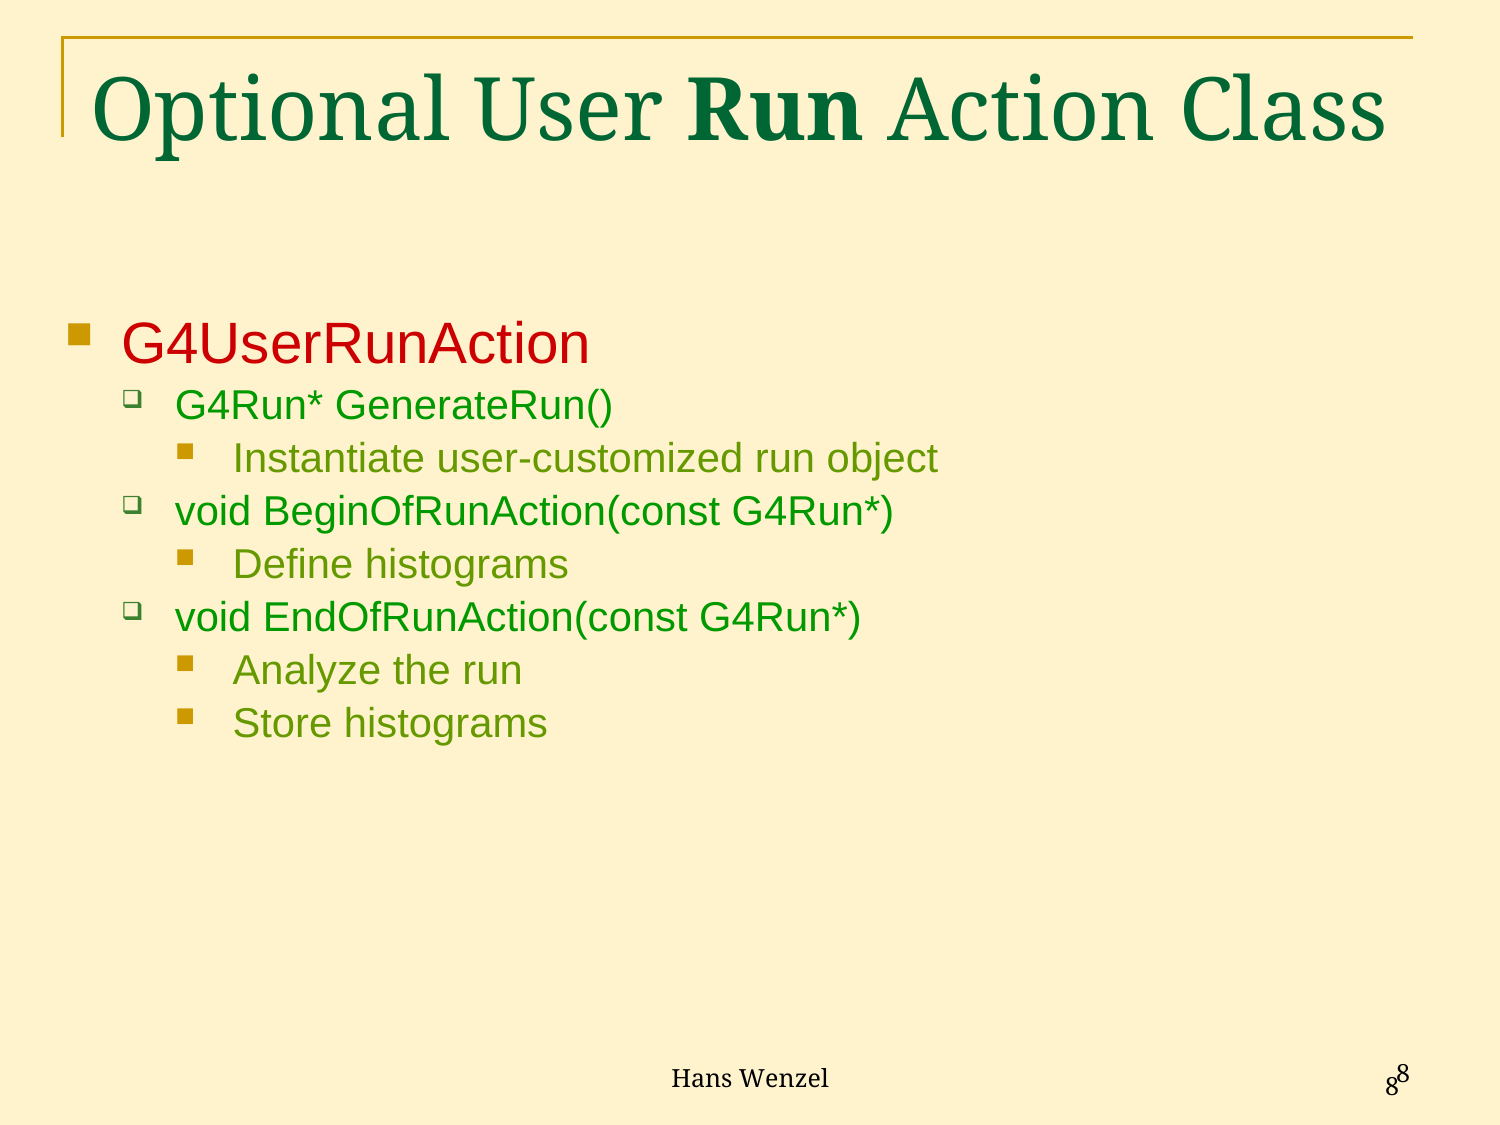

# Optional User Run Action Class
G4UserRunAction
G4Run* GenerateRun()
Instantiate user-customized run object
void BeginOfRunAction(const G4Run*)
Define histograms
void EndOfRunAction(const G4Run*)
Analyze the run
Store histograms
Hans Wenzel